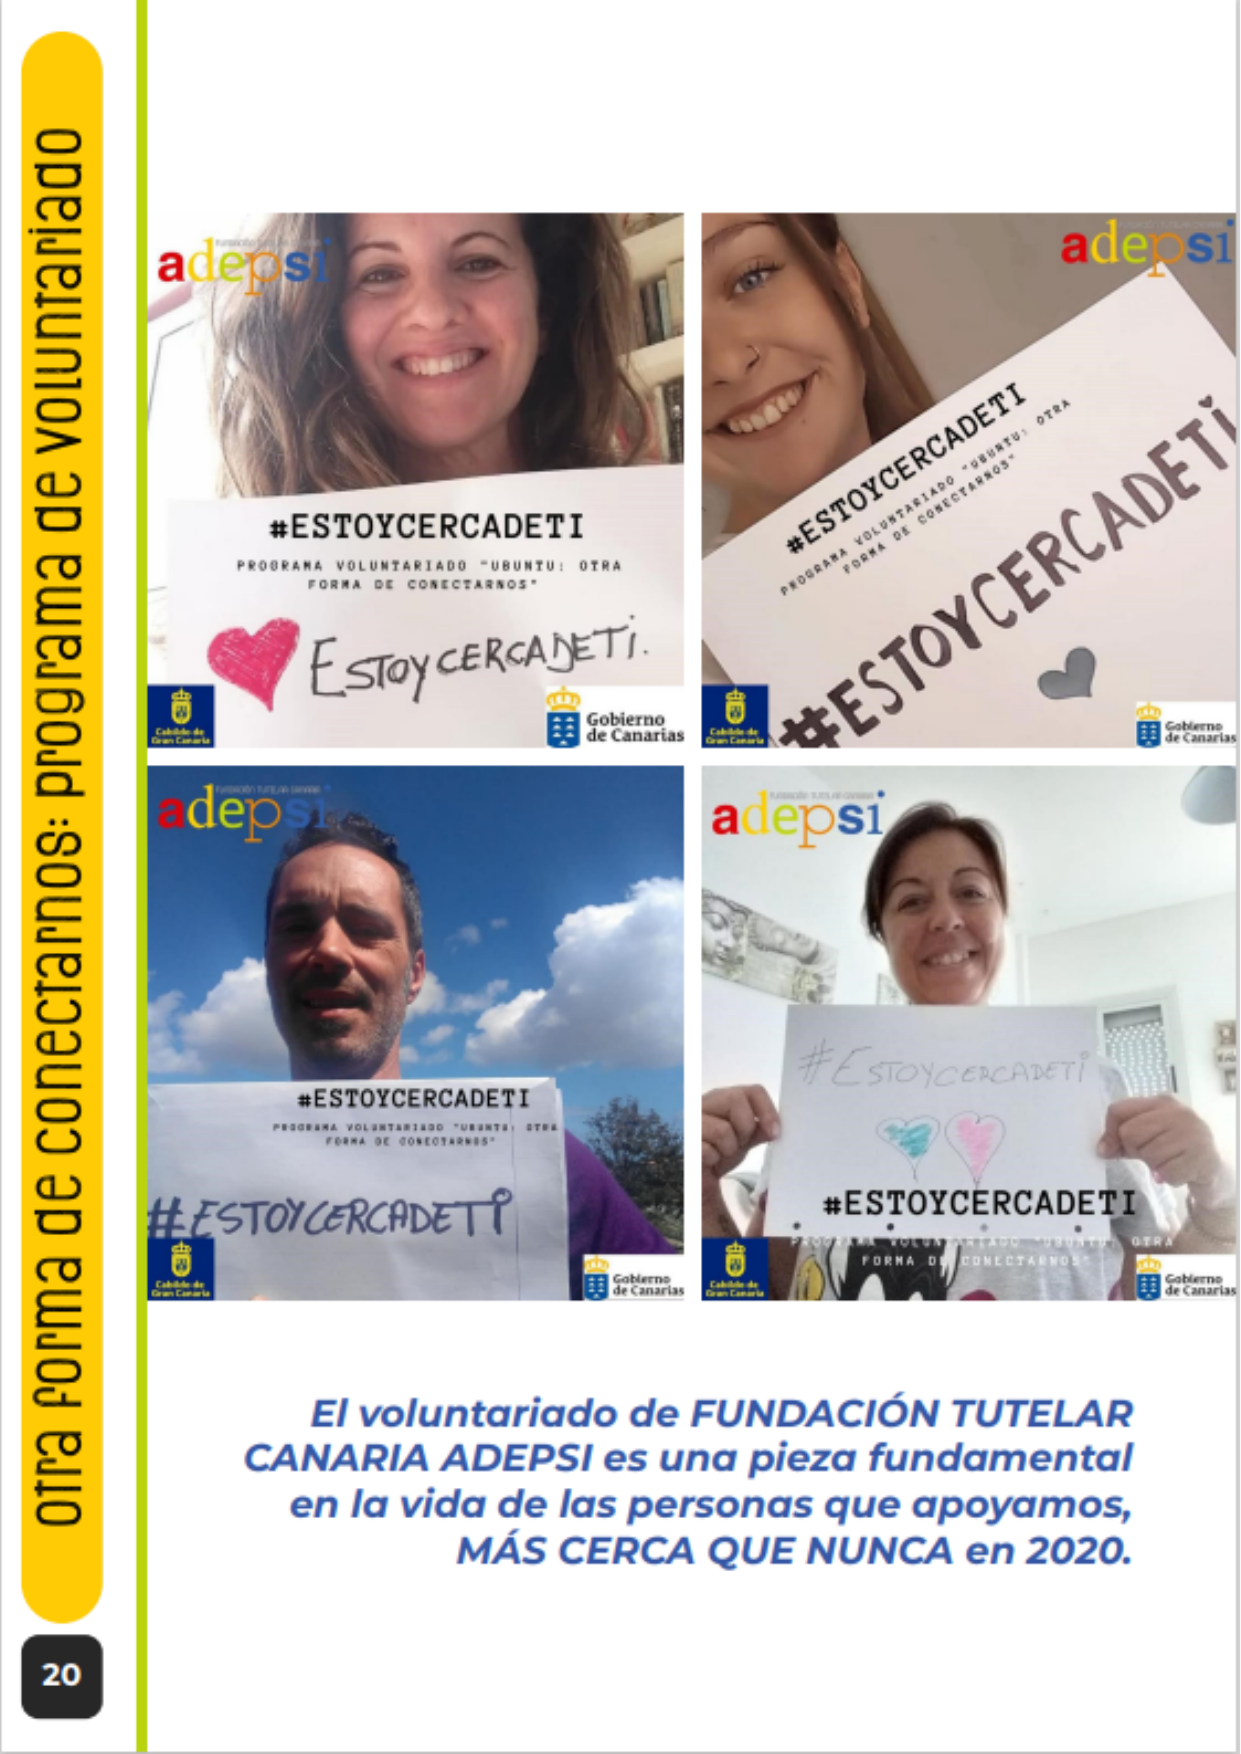

El voluntariado de FUNDACIÓN TUTELAR
CANARIA ADEPSI es una pieza fundamental
en la vida de las personas que apoyamos,
MÁS CERCA QUE NUNCA en 2020.
20